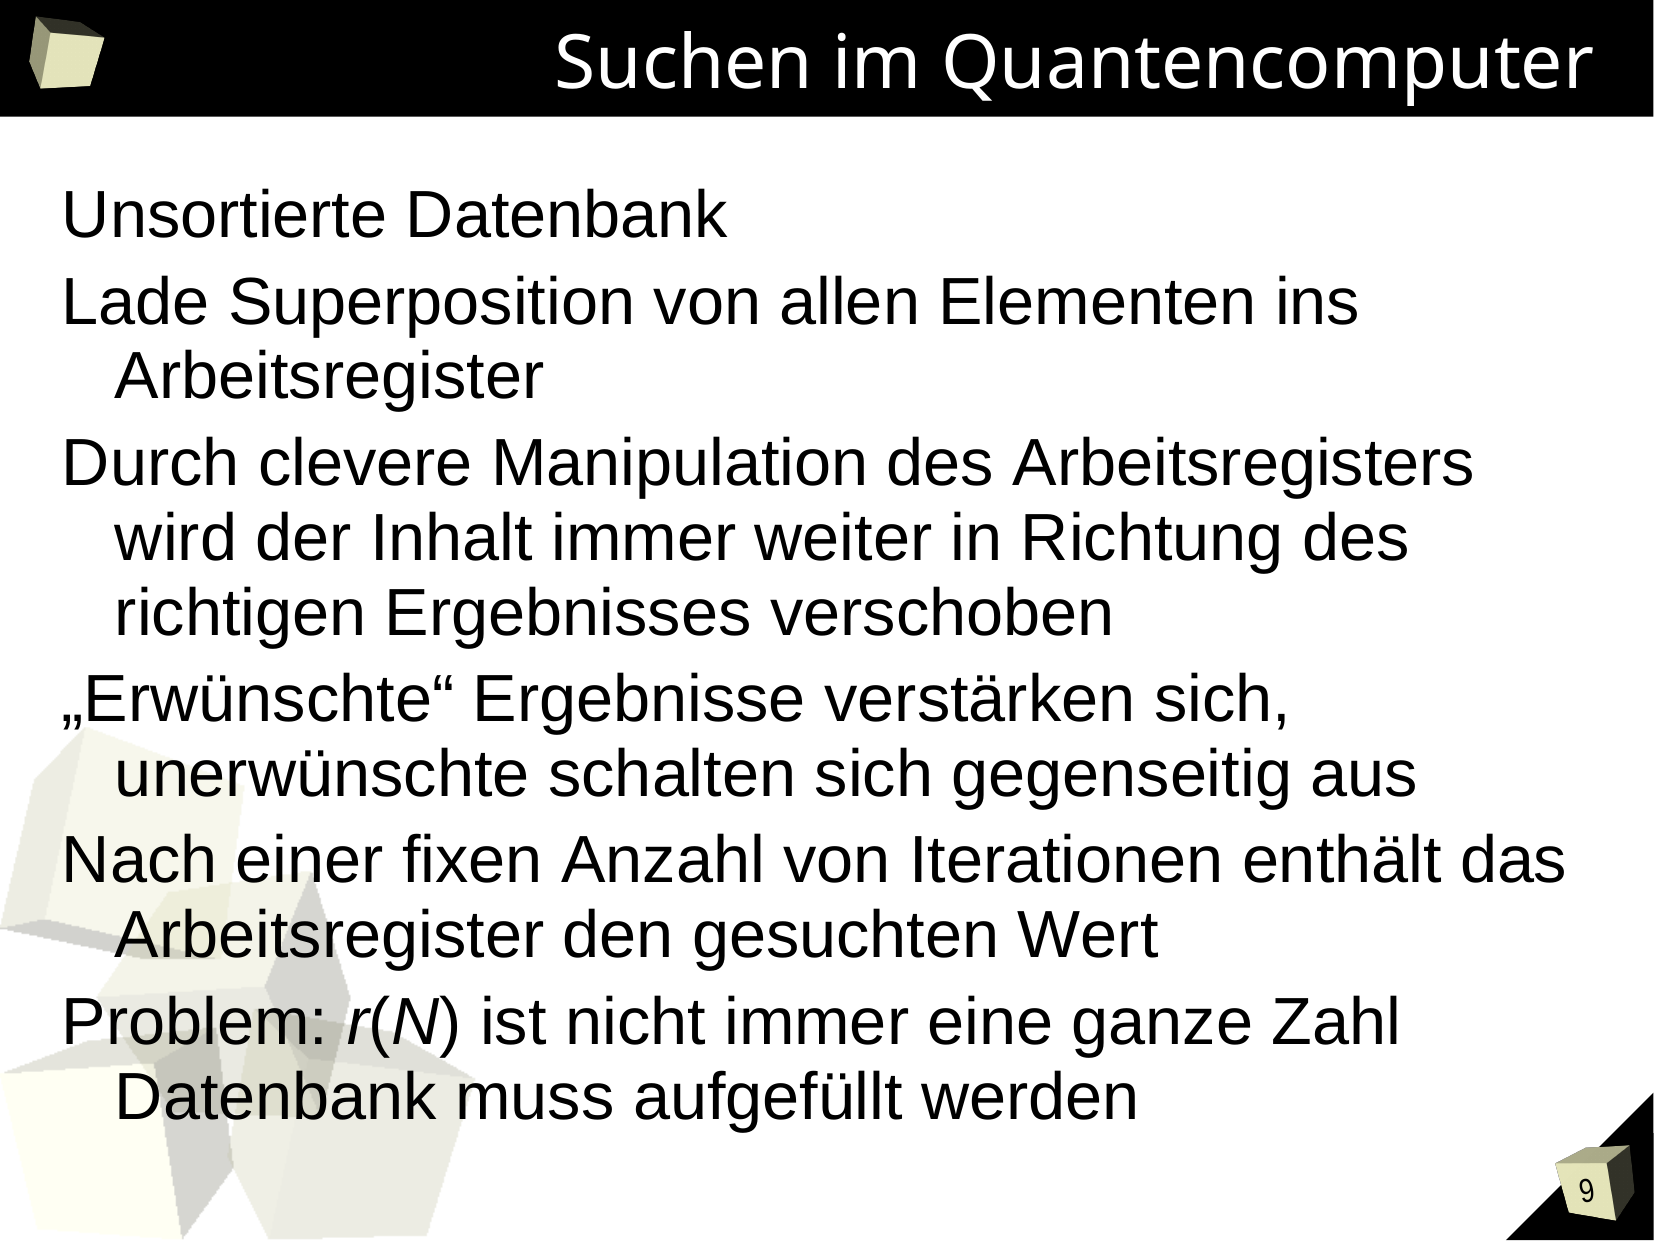

# Suchen im Quantencomputer
Unsortierte Datenbank
Lade Superposition von allen Elementen ins Arbeitsregister
Durch clevere Manipulation des Arbeitsregisters wird der Inhalt immer weiter in Richtung des richtigen Ergebnisses verschoben
„Erwünschte“ Ergebnisse verstärken sich, unerwünschte schalten sich gegenseitig aus
Nach einer fixen Anzahl von Iterationen enthält das Arbeitsregister den gesuchten Wert
Problem: r(N) ist nicht immer eine ganze Zahl
Datenbank muss aufgefüllt werden